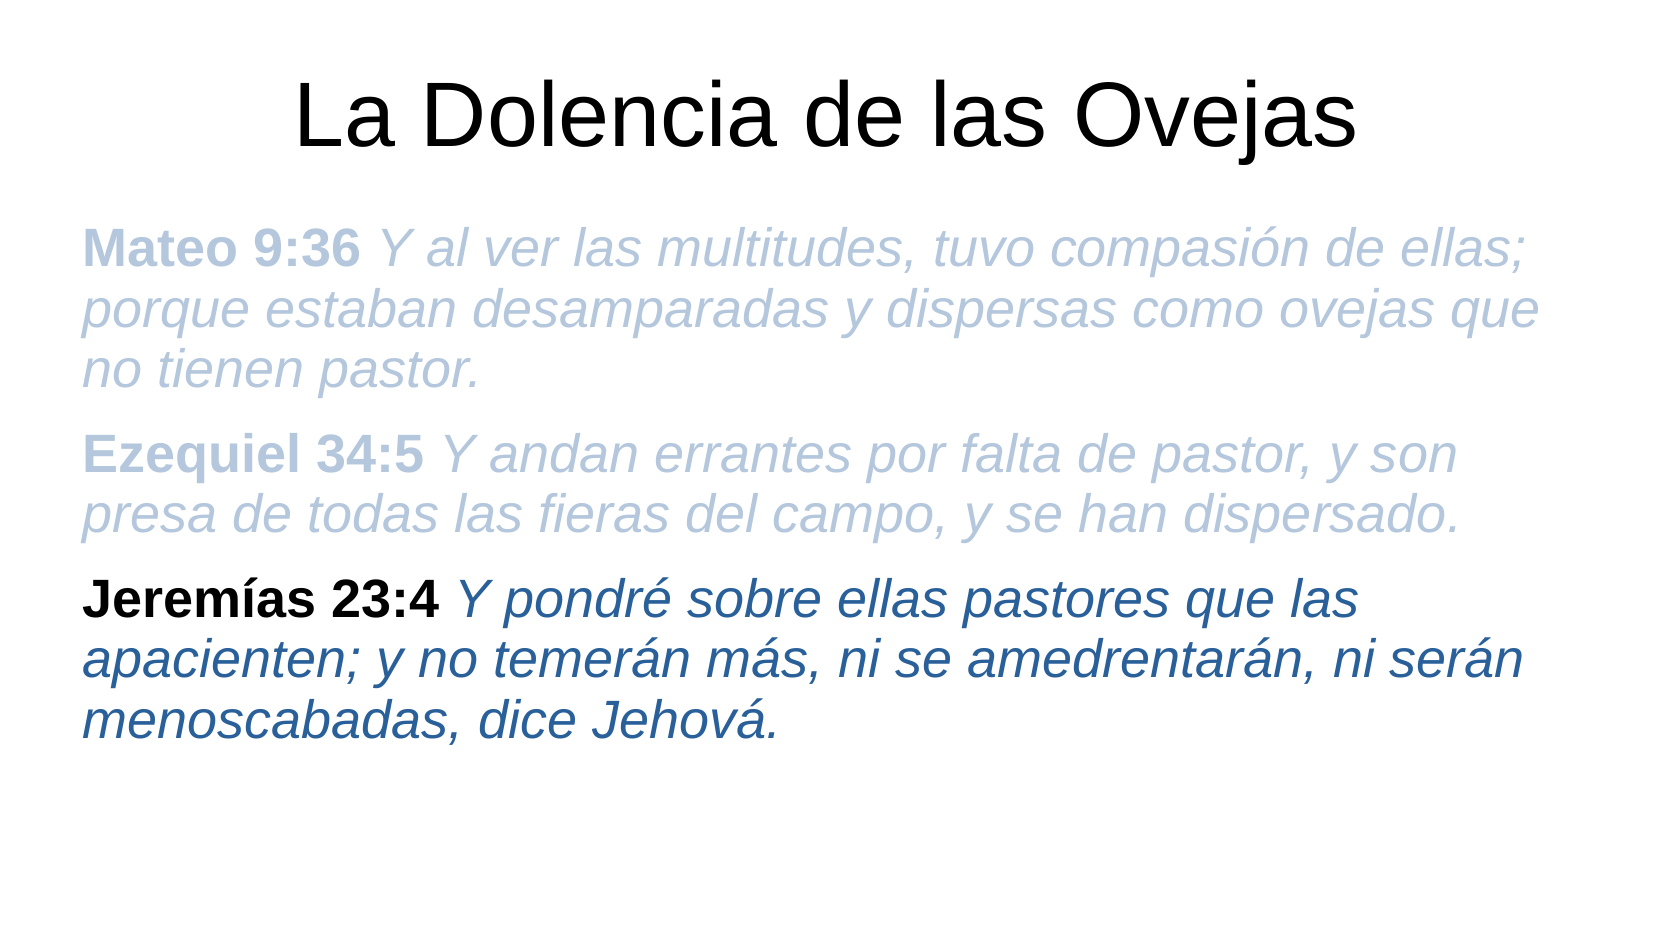

# La Dolencia de las Ovejas
Mateo 9:36 Y al ver las multitudes, tuvo compasión de ellas; porque estaban desamparadas y dispersas como ovejas que no tienen pastor.
Ezequiel 34:5 Y andan errantes por falta de pastor, y son presa de todas las fieras del campo, y se han dispersado.
Jeremías 23:4 Y pondré sobre ellas pastores que las apacienten; y no temerán más, ni se amedrentarán, ni serán menoscabadas, dice Jehová.